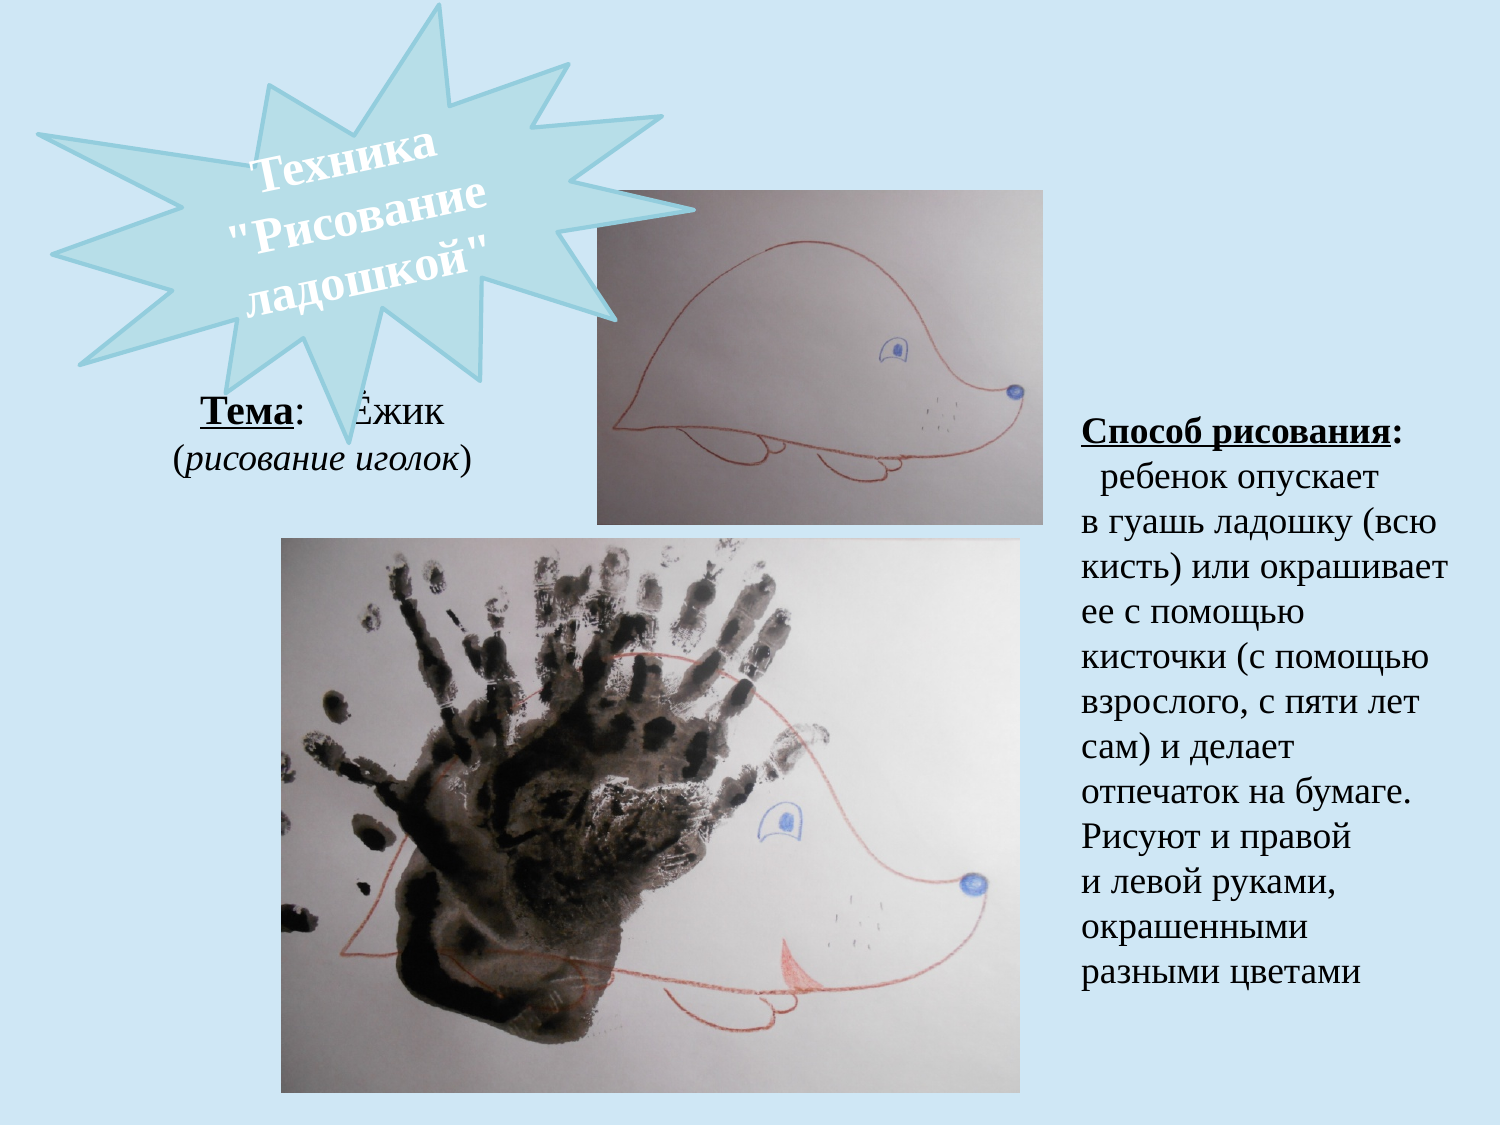

Техника
"Рисование ладошкой"
# Тема: Ёжик (рисование иголок)
Способ рисования:
  ребенок опускает в гуашь ладошку (всю кисть) или окрашивает ее с помощью кисточки (с помощью взрослого, с пяти лет сам) и делает отпечаток на бумаге. Рисуют и правой и левой руками, окрашенными разными цветами